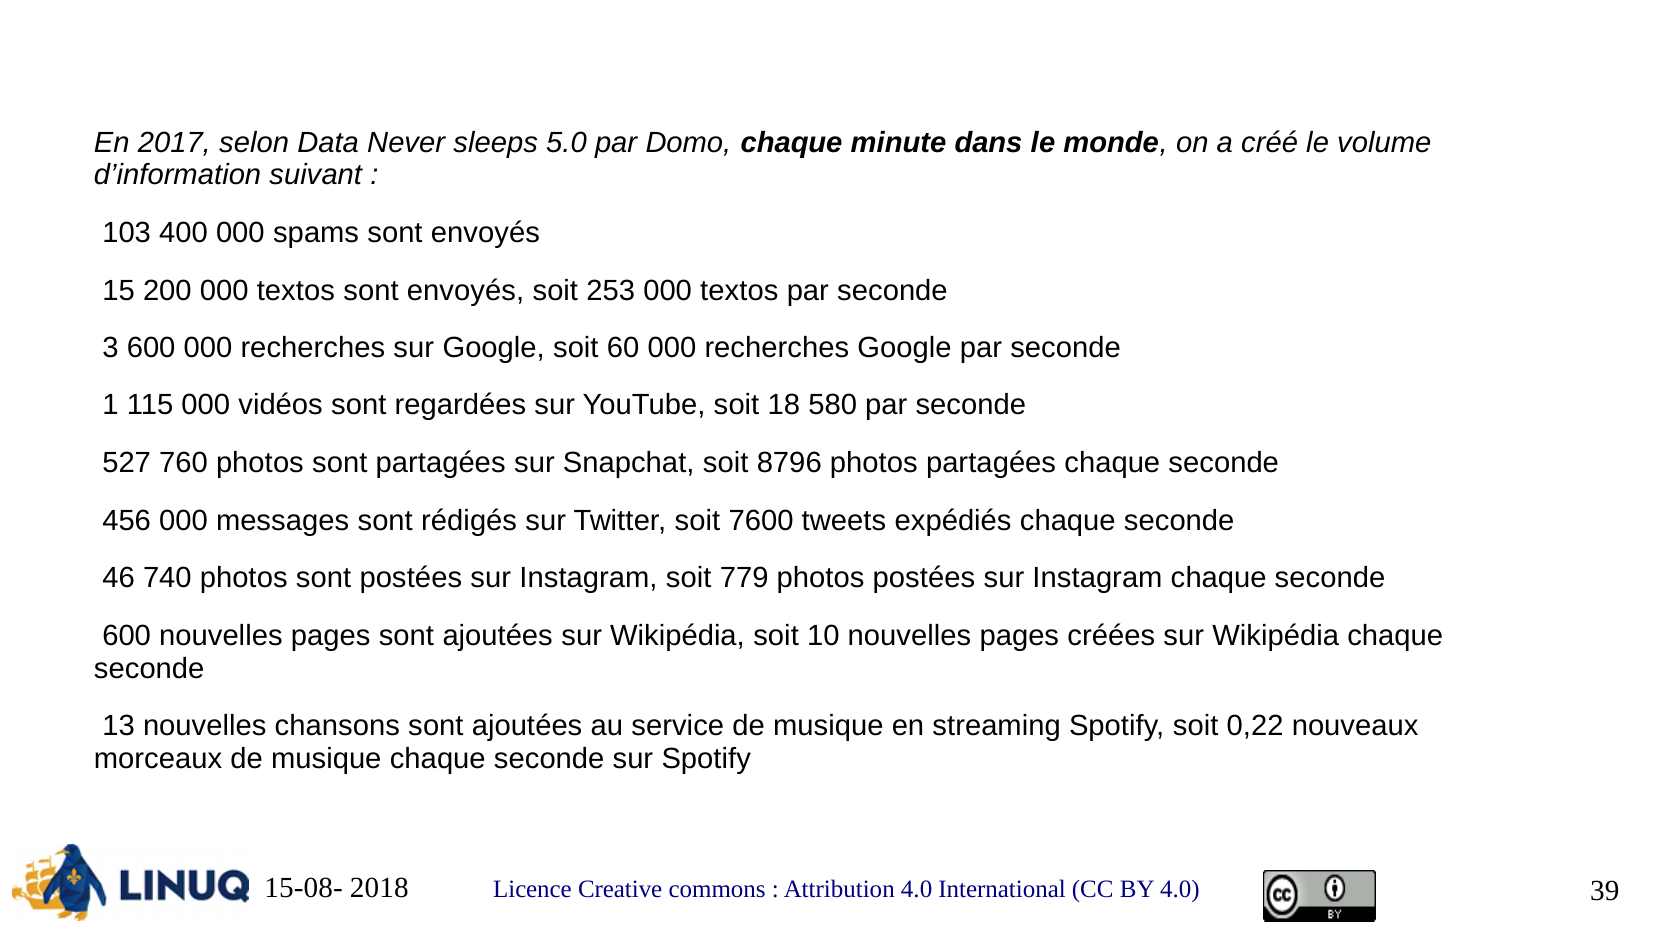

En 2017, selon Data Never sleeps 5.0 par Domo, chaque minute dans le monde, on a créé le volume d’information suivant :
 103 400 000 spams sont envoyés
 15 200 000 textos sont envoyés, soit 253 000 textos par seconde
 3 600 000 recherches sur Google, soit 60 000 recherches Google par seconde
 1 115 000 vidéos sont regardées sur YouTube, soit 18 580 par seconde
 527 760 photos sont partagées sur Snapchat, soit 8796 photos partagées chaque seconde
 456 000 messages sont rédigés sur Twitter, soit 7600 tweets expédiés chaque seconde
 46 740 photos sont postées sur Instagram, soit 779 photos postées sur Instagram chaque seconde
 600 nouvelles pages sont ajoutées sur Wikipédia, soit 10 nouvelles pages créées sur Wikipédia chaque seconde
 13 nouvelles chansons sont ajoutées au service de musique en streaming Spotify, soit 0,22 nouveaux morceaux de musique chaque seconde sur Spotify
15-08- 2018
39